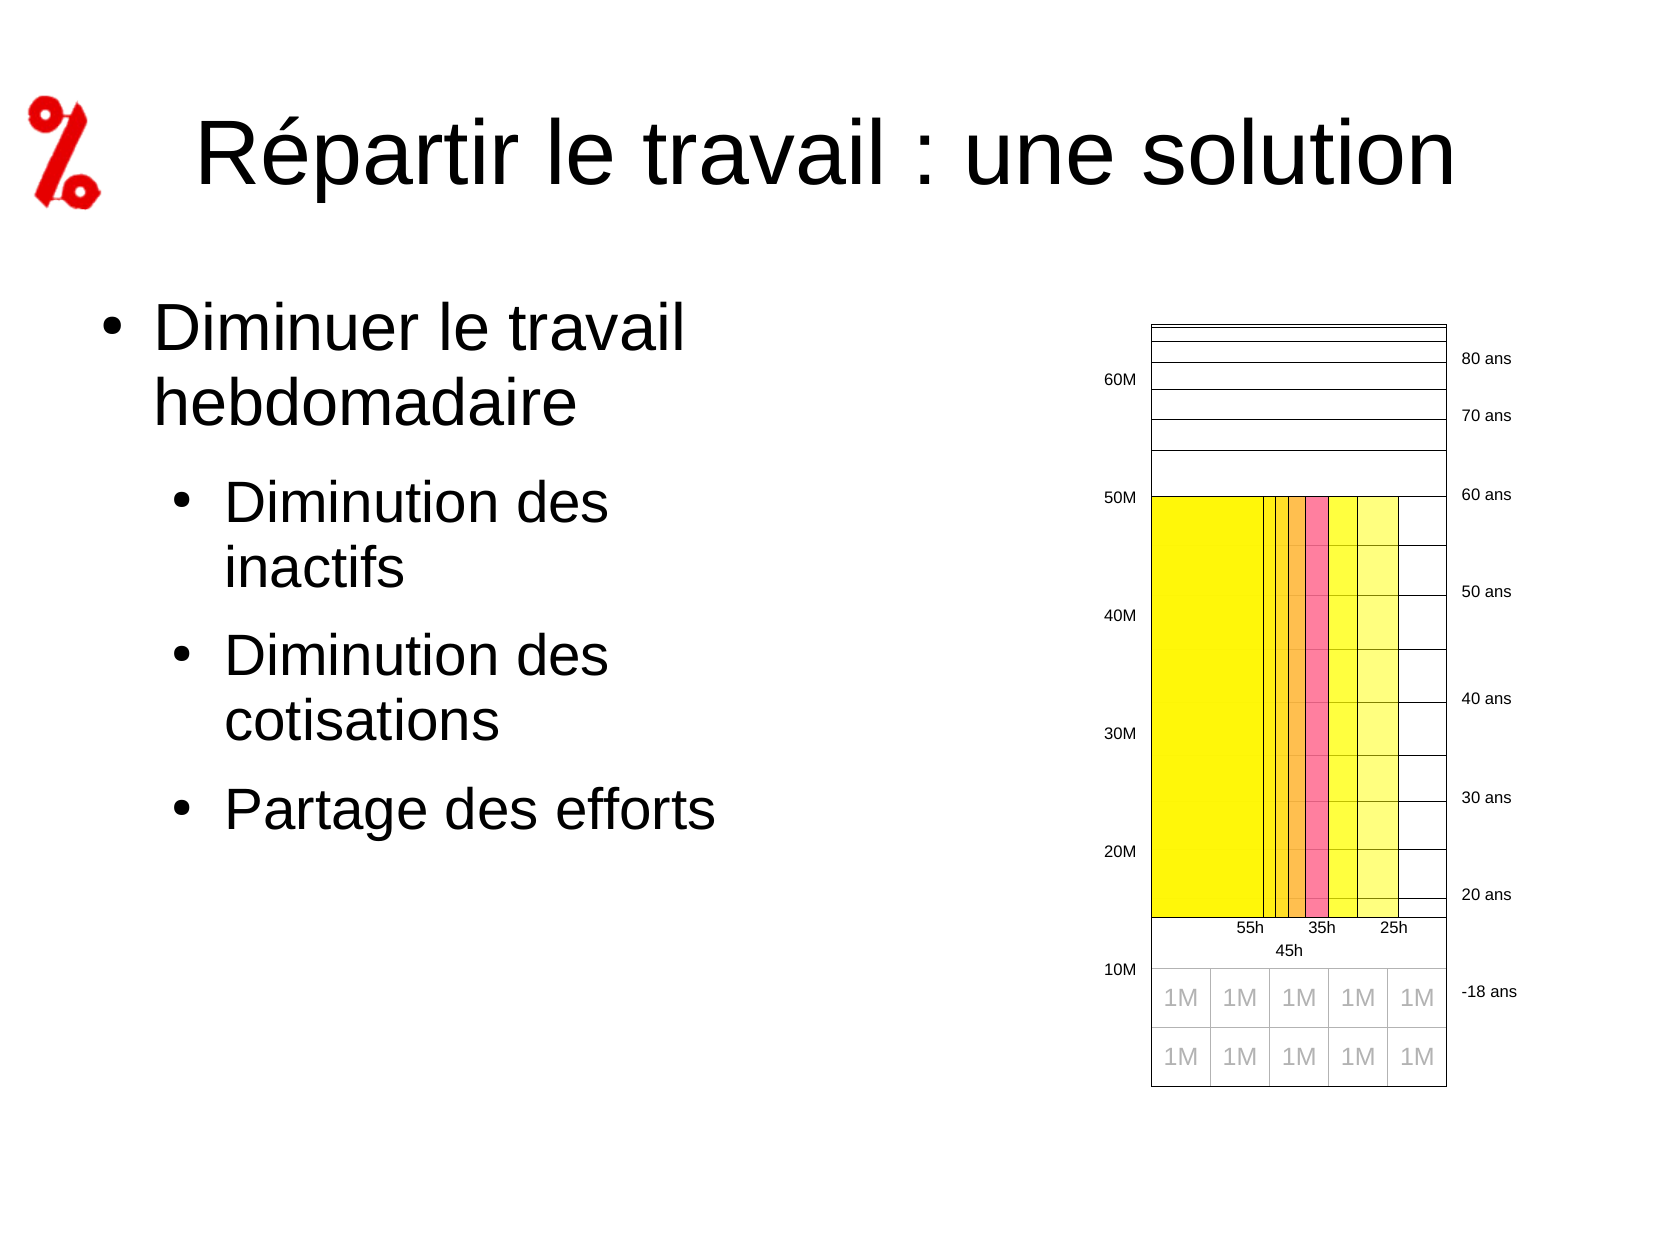

# Répartir le travail : une solution
Diminuer le travail hebdomadaire
Diminution des inactifs
Diminution des cotisations
Partage des efforts
1M
1M
1M
1M
1M
1M
1M
1M
1M
1M
80 ans
60M
70 ans
60 ans
50M
50 ans
40M
40 ans
30M
30 ans
20M
20 ans
10M
-18 ans
45h
25h
35h
55h